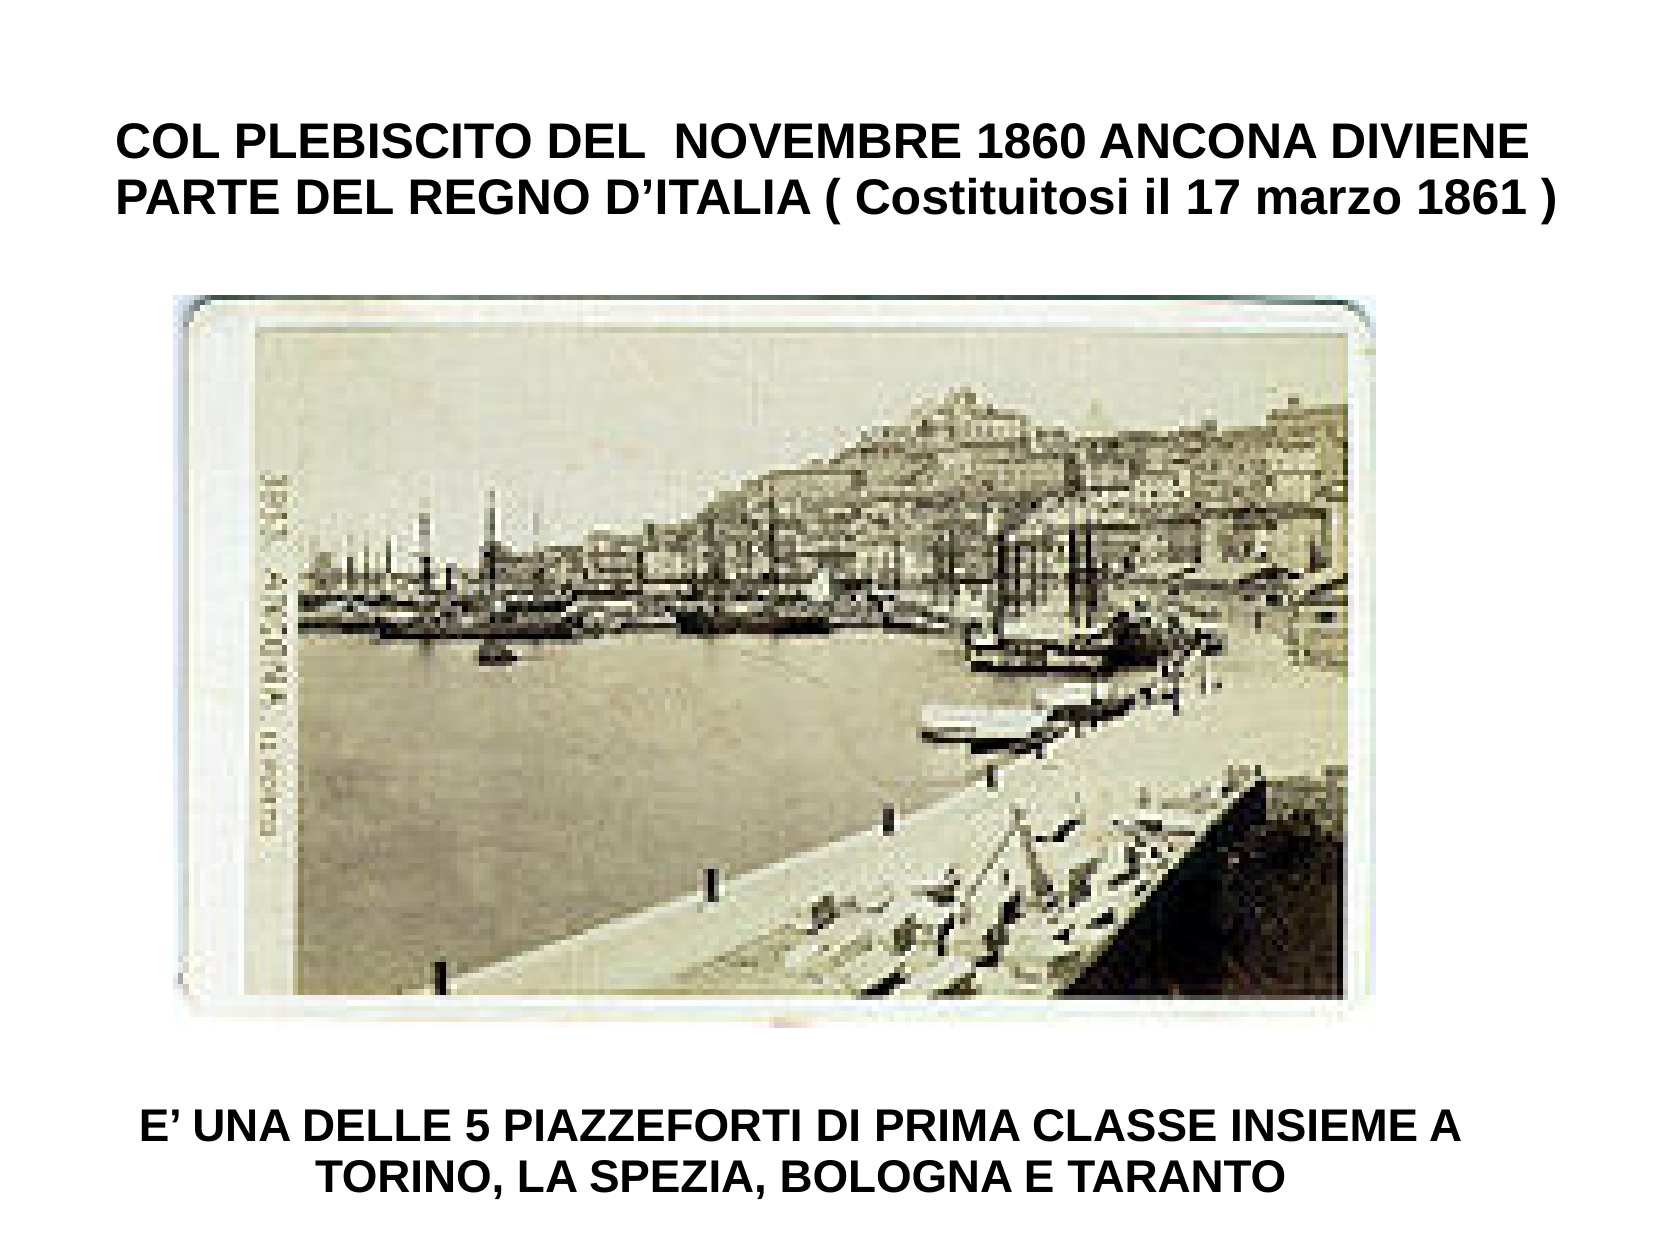

COL PLEBISCITO DEL NOVEMBRE 1860 ANCONA DIVIENE
PARTE DEL REGNO D’ITALIA ( Costituitosi il 17 marzo 1861 )
E’ UNA DELLE 5 PIAZZEFORTI DI PRIMA CLASSE INSIEME A
TORINO, LA SPEZIA, BOLOGNA E TARANTO